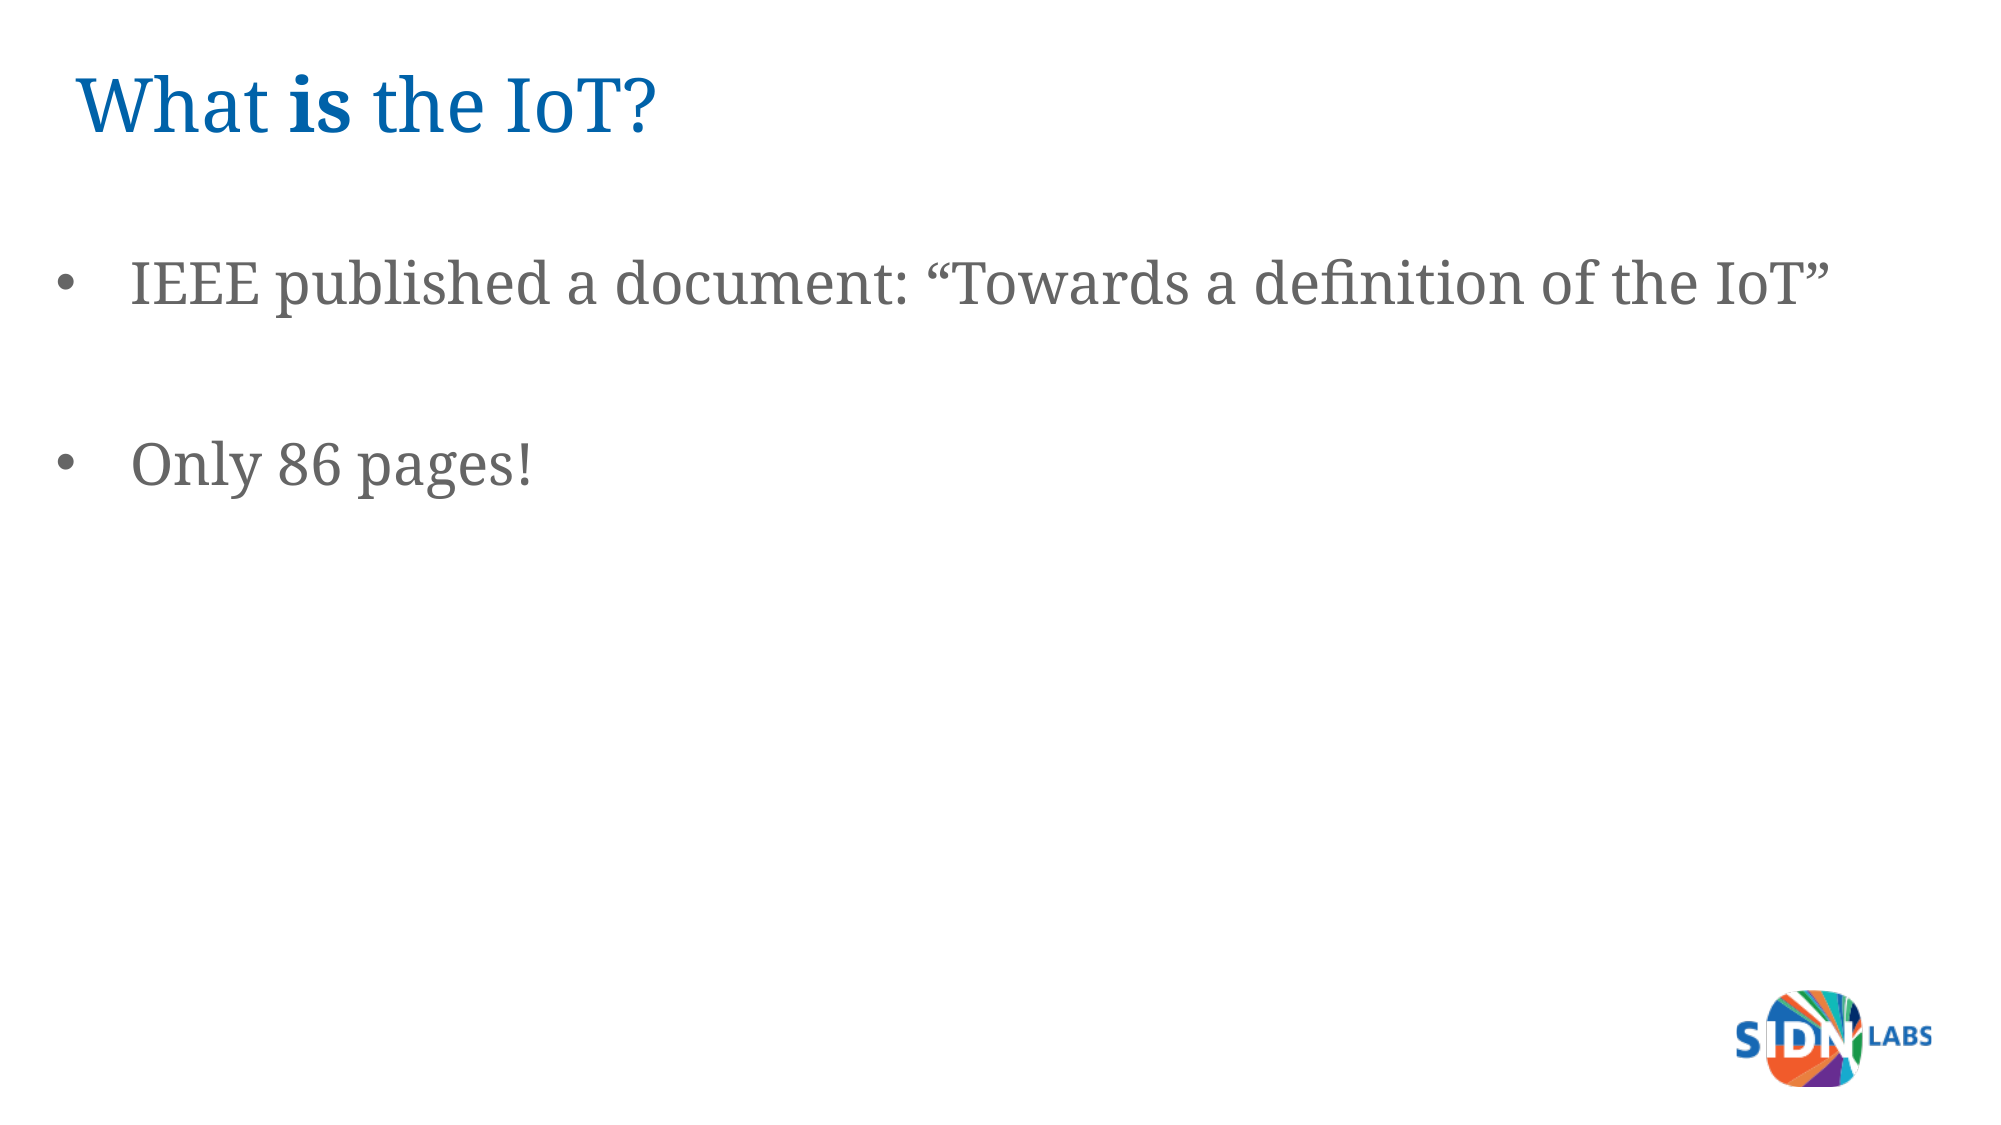

What is the IoT?
IEEE published a document: “Towards a definition of the IoT”
Only 86 pages!